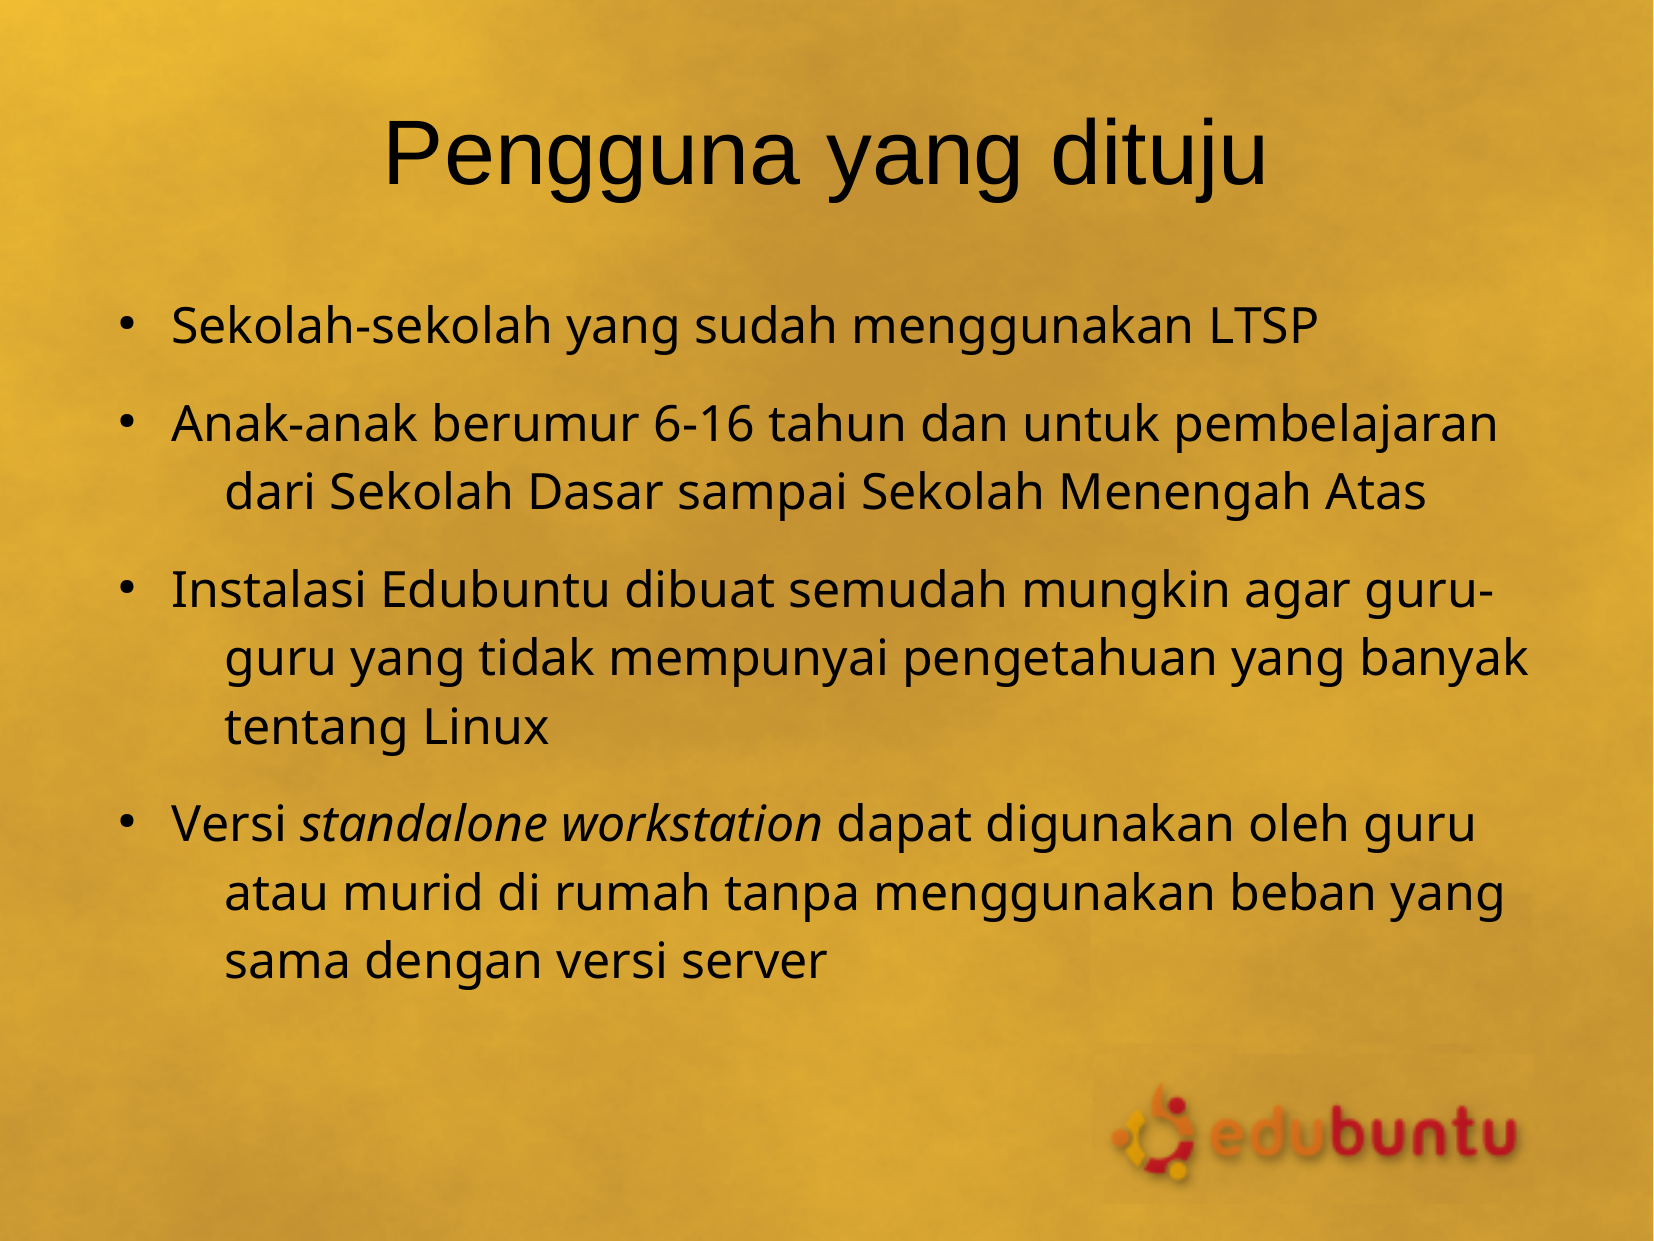

# Pengguna yang dituju
Sekolah-sekolah yang sudah menggunakan LTSP
Anak-anak berumur 6-16 tahun dan untuk pembelajaran dari Sekolah Dasar sampai Sekolah Menengah Atas
Instalasi Edubuntu dibuat semudah mungkin agar guru-guru yang tidak mempunyai pengetahuan yang banyak tentang Linux
Versi standalone workstation dapat digunakan oleh guru atau murid di rumah tanpa menggunakan beban yang sama dengan versi server